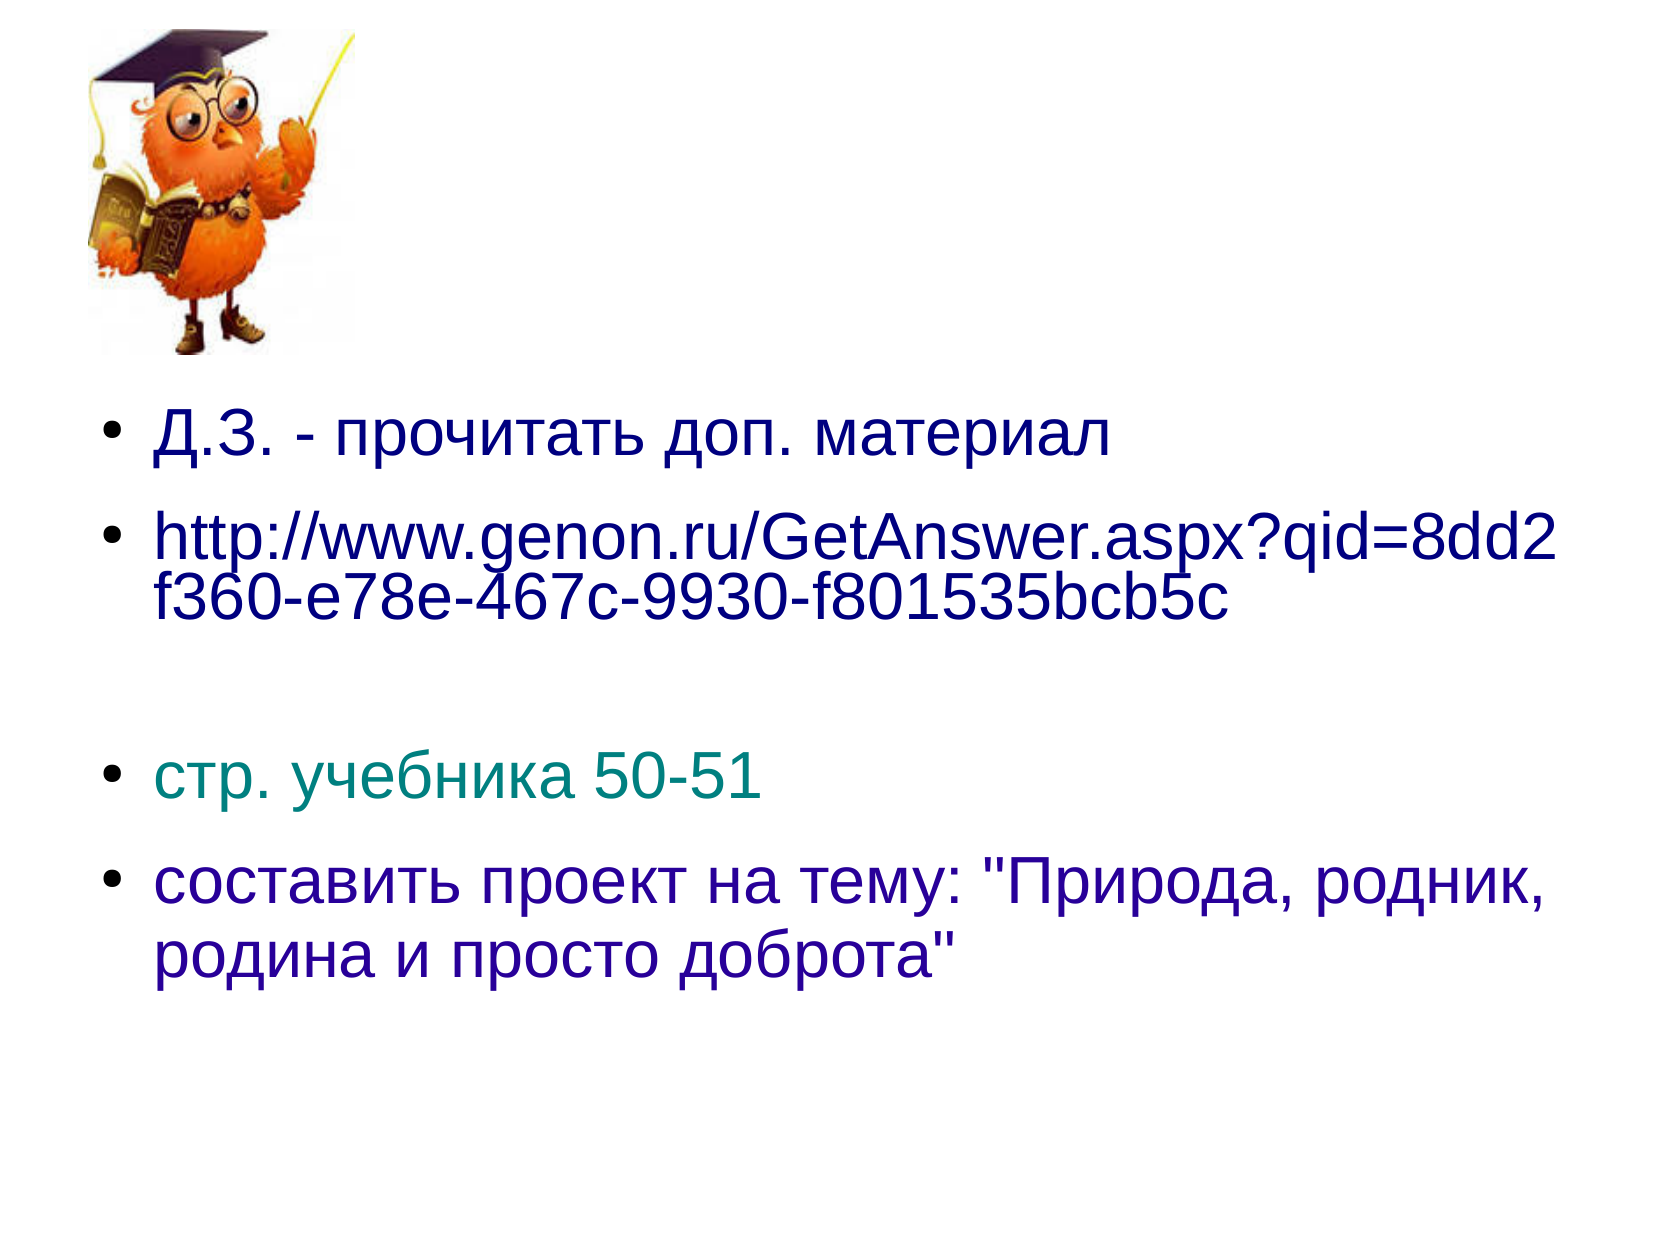

# Д.З. - прочитать доп. материал
http://www.genon.ru/GetAnswer.aspx?qid=8dd2f360-e78e-467c-9930-f801535bcb5c
стр. учебника 50-51
составить проект на тему: "Природа, родник, родина и просто доброта"